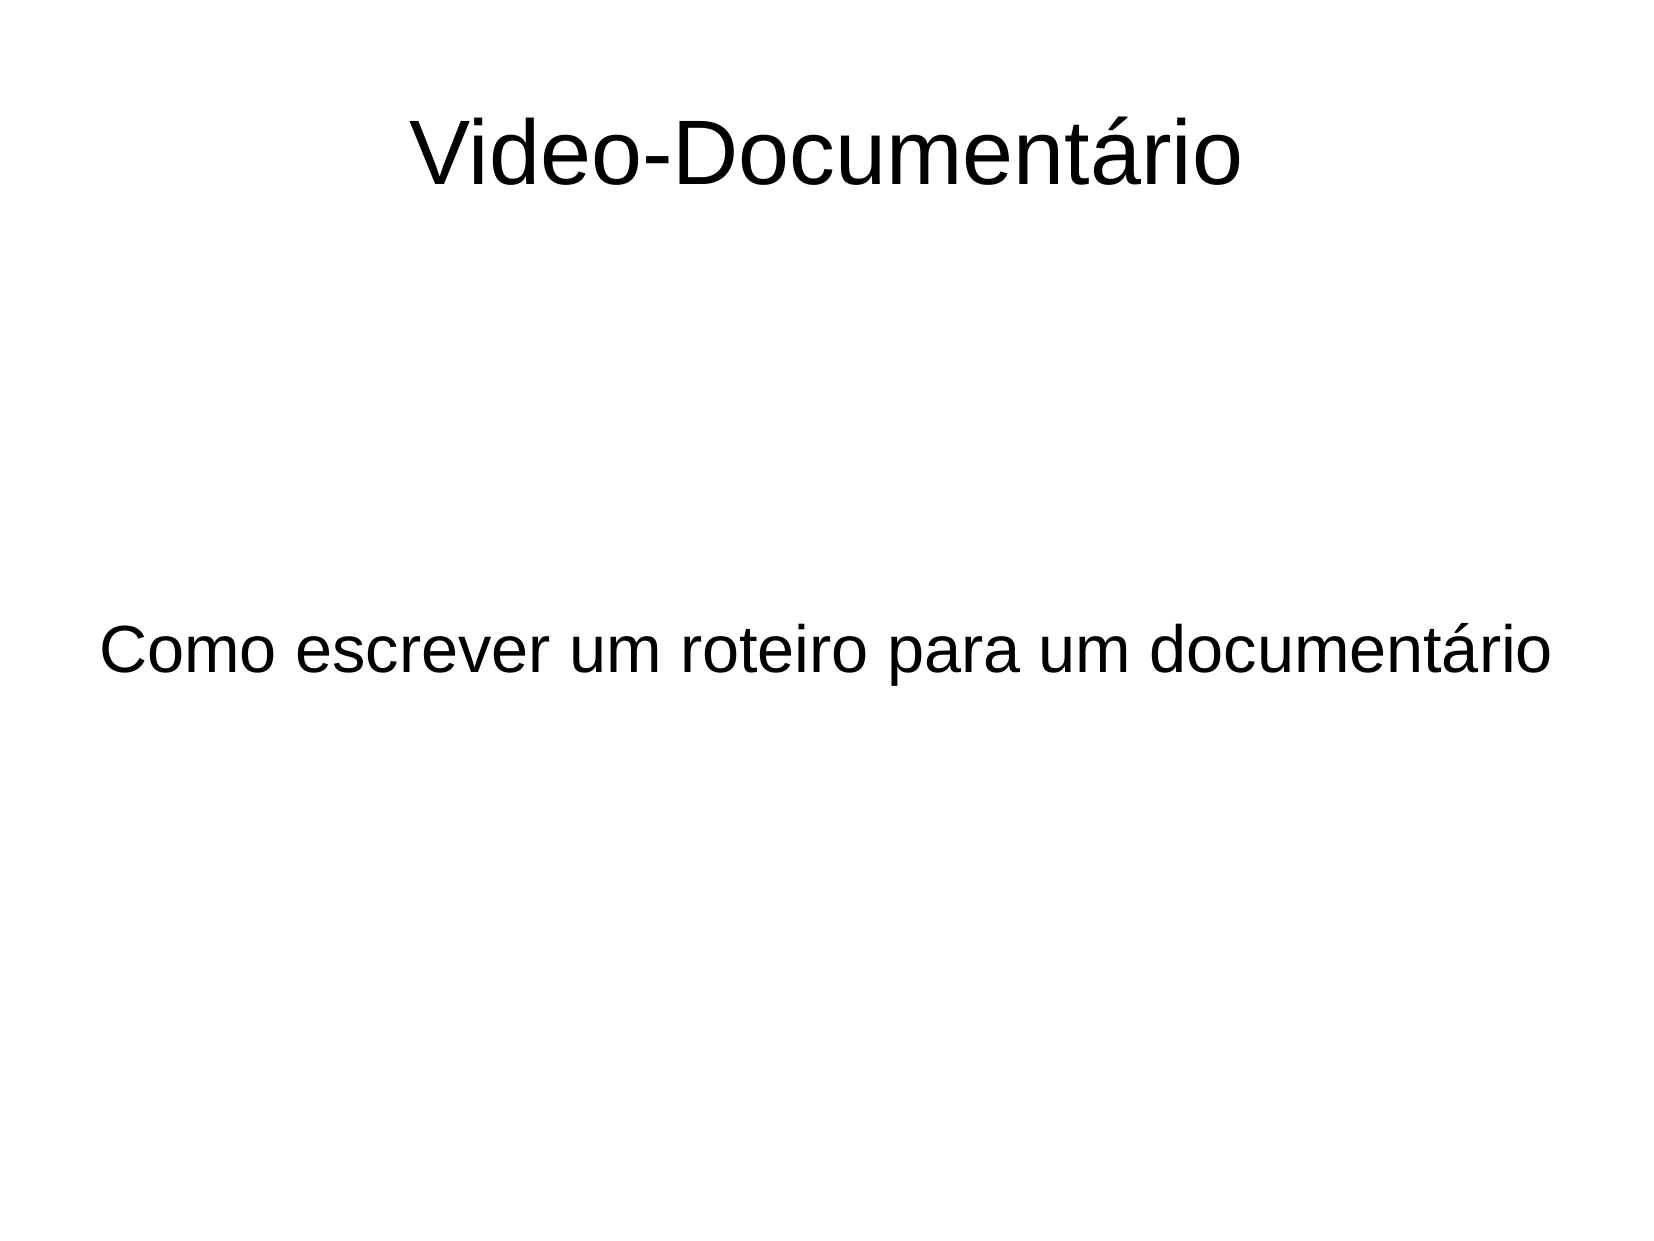

# Video-Documentário
Como escrever um roteiro para um documentário